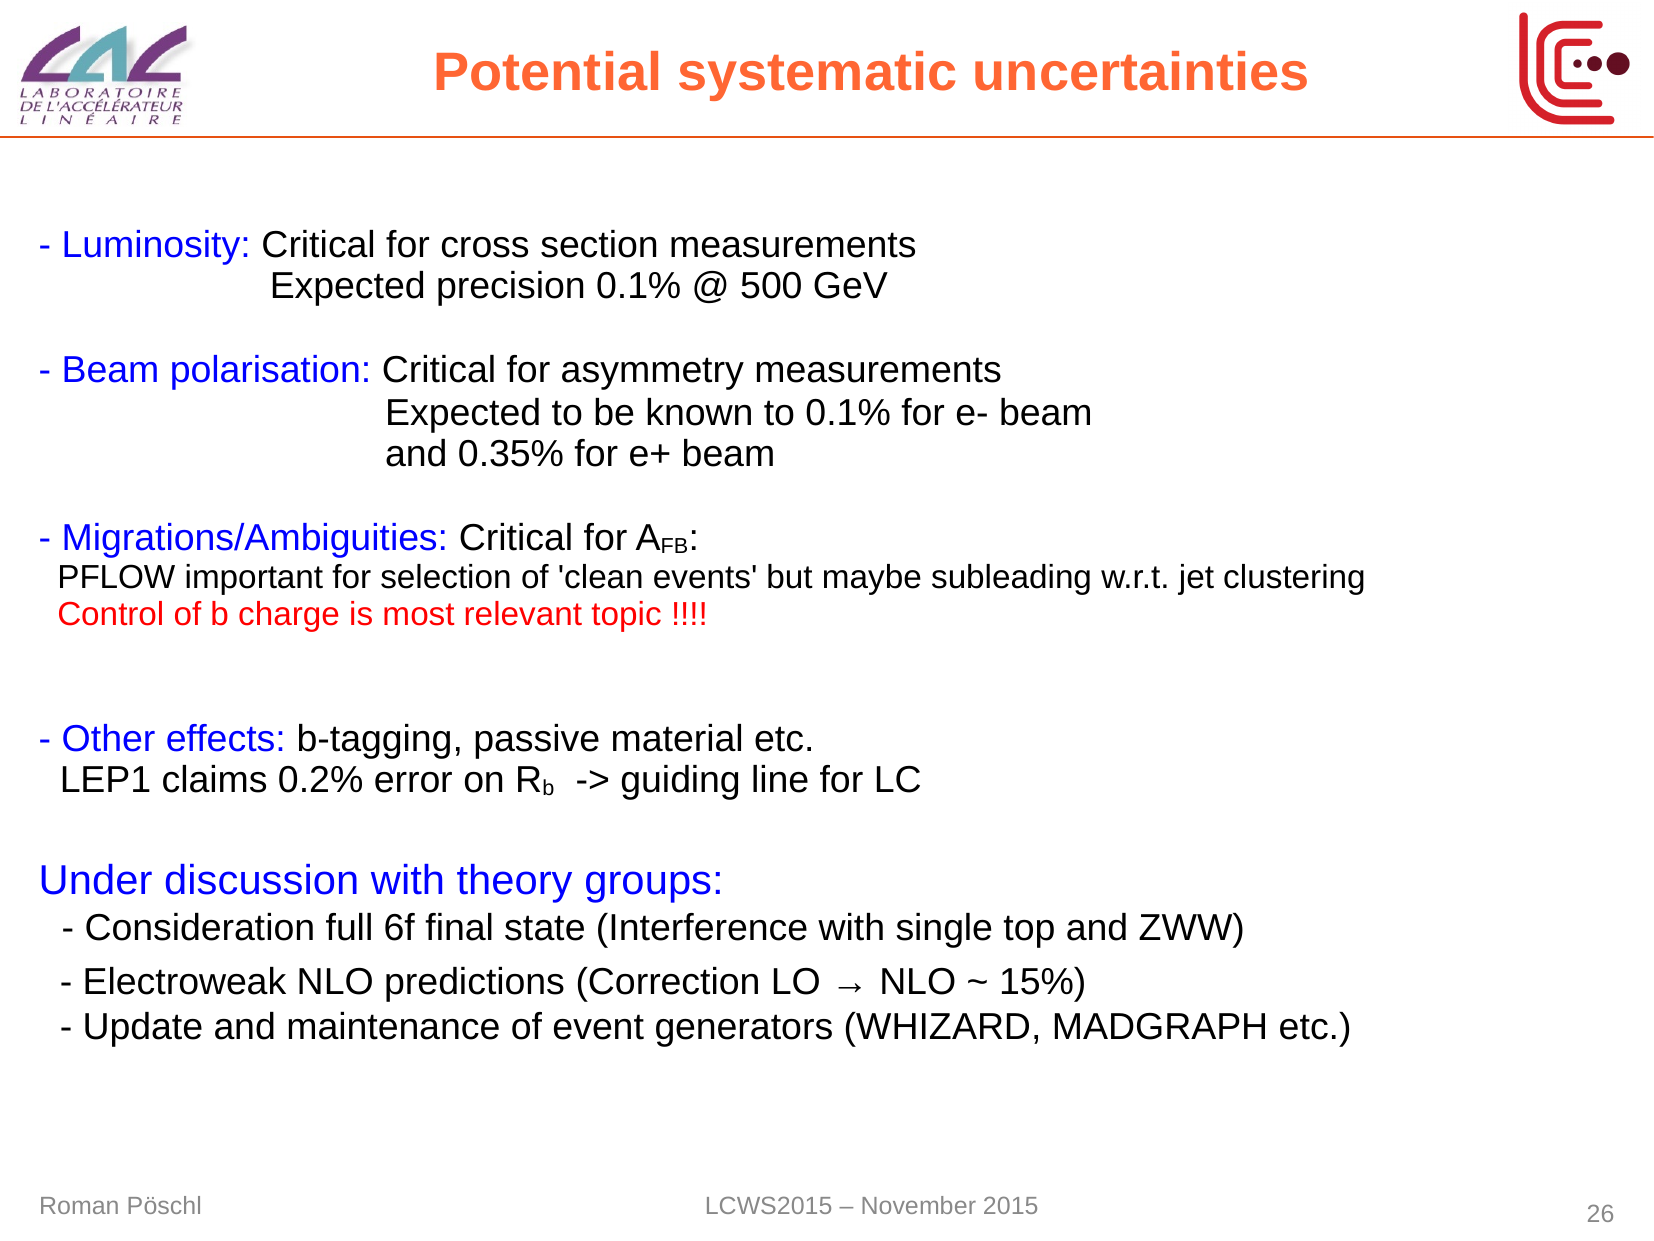

# Potential systematic uncertainties
- Luminosity: Critical for cross section measurements
 Expected precision 0.1% @ 500 GeV
- Beam polarisation: Critical for asymmetry measurements
 Expected to be known to 0.1% for e- beam
 and 0.35% for e+ beam
- Migrations/Ambiguities: Critical for AFB:
 PFLOW important for selection of 'clean events' but maybe subleading w.r.t. jet clustering
 Control of b charge is most relevant topic !!!!
- Other effects: b-tagging, passive material etc.
 LEP1 claims 0.2% error on Rb -> guiding line for LC
Under discussion with theory groups:
 - Consideration full 6f final state (Interference with single top and ZWW)
 - Electroweak NLO predictions (Correction LO → NLO ~ 15%)
 - Update and maintenance of event generators (WHIZARD, MADGRAPH etc.)